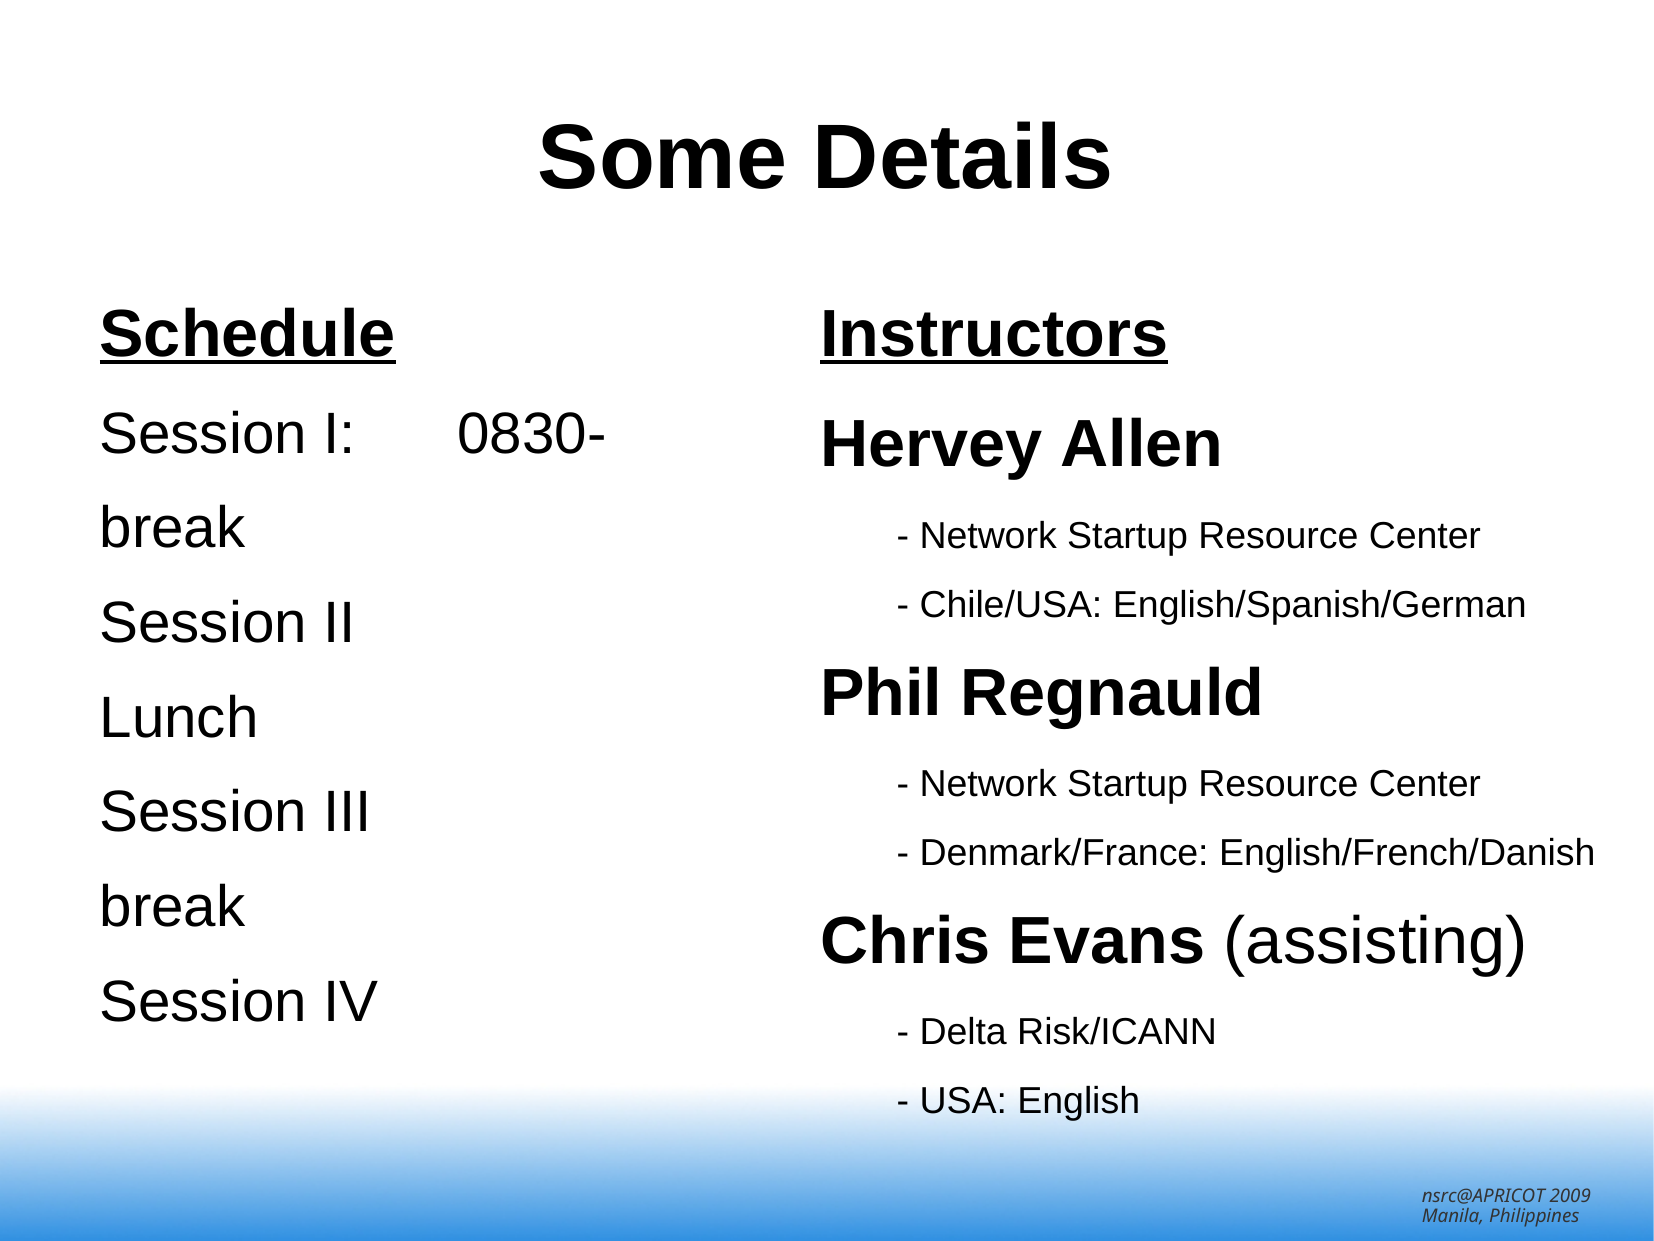

# Some Details
Schedule
Session I:		0830-
break
Session II
Lunch
Session III
break
Session IV
Instructors
Hervey Allen
- Network Startup Resource Center
- Chile/USA: English/Spanish/German
Phil Regnauld
- Network Startup Resource Center
- Denmark/France: English/French/Danish
Chris Evans (assisting)
- Delta Risk/ICANN
- USA: English